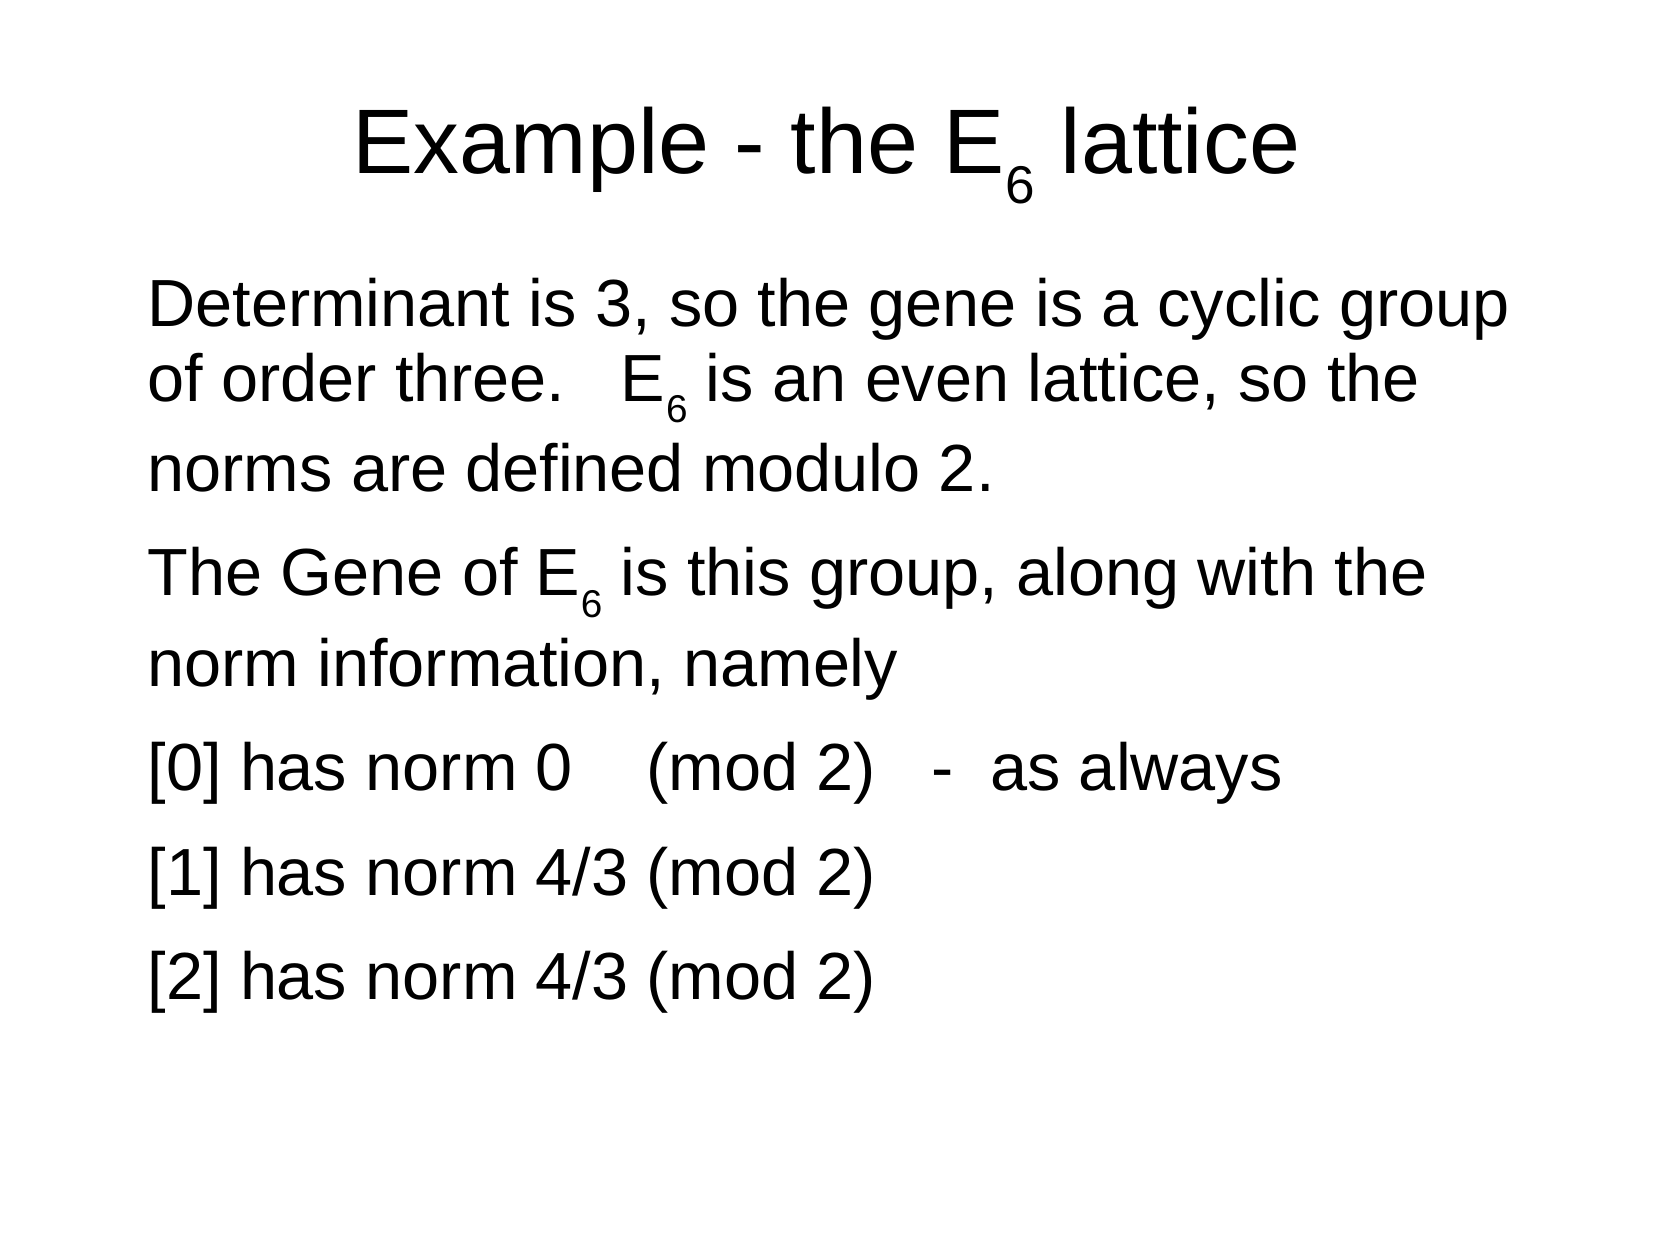

# Example - the E6 lattice
Determinant is 3, so the gene is a cyclic group of order three. E6 is an even lattice, so the norms are defined modulo 2.
The Gene of E6 is this group, along with the norm information, namely
[0] has norm 0 (mod 2) - as always
[1] has norm 4/3 (mod 2)
[2] has norm 4/3 (mod 2)